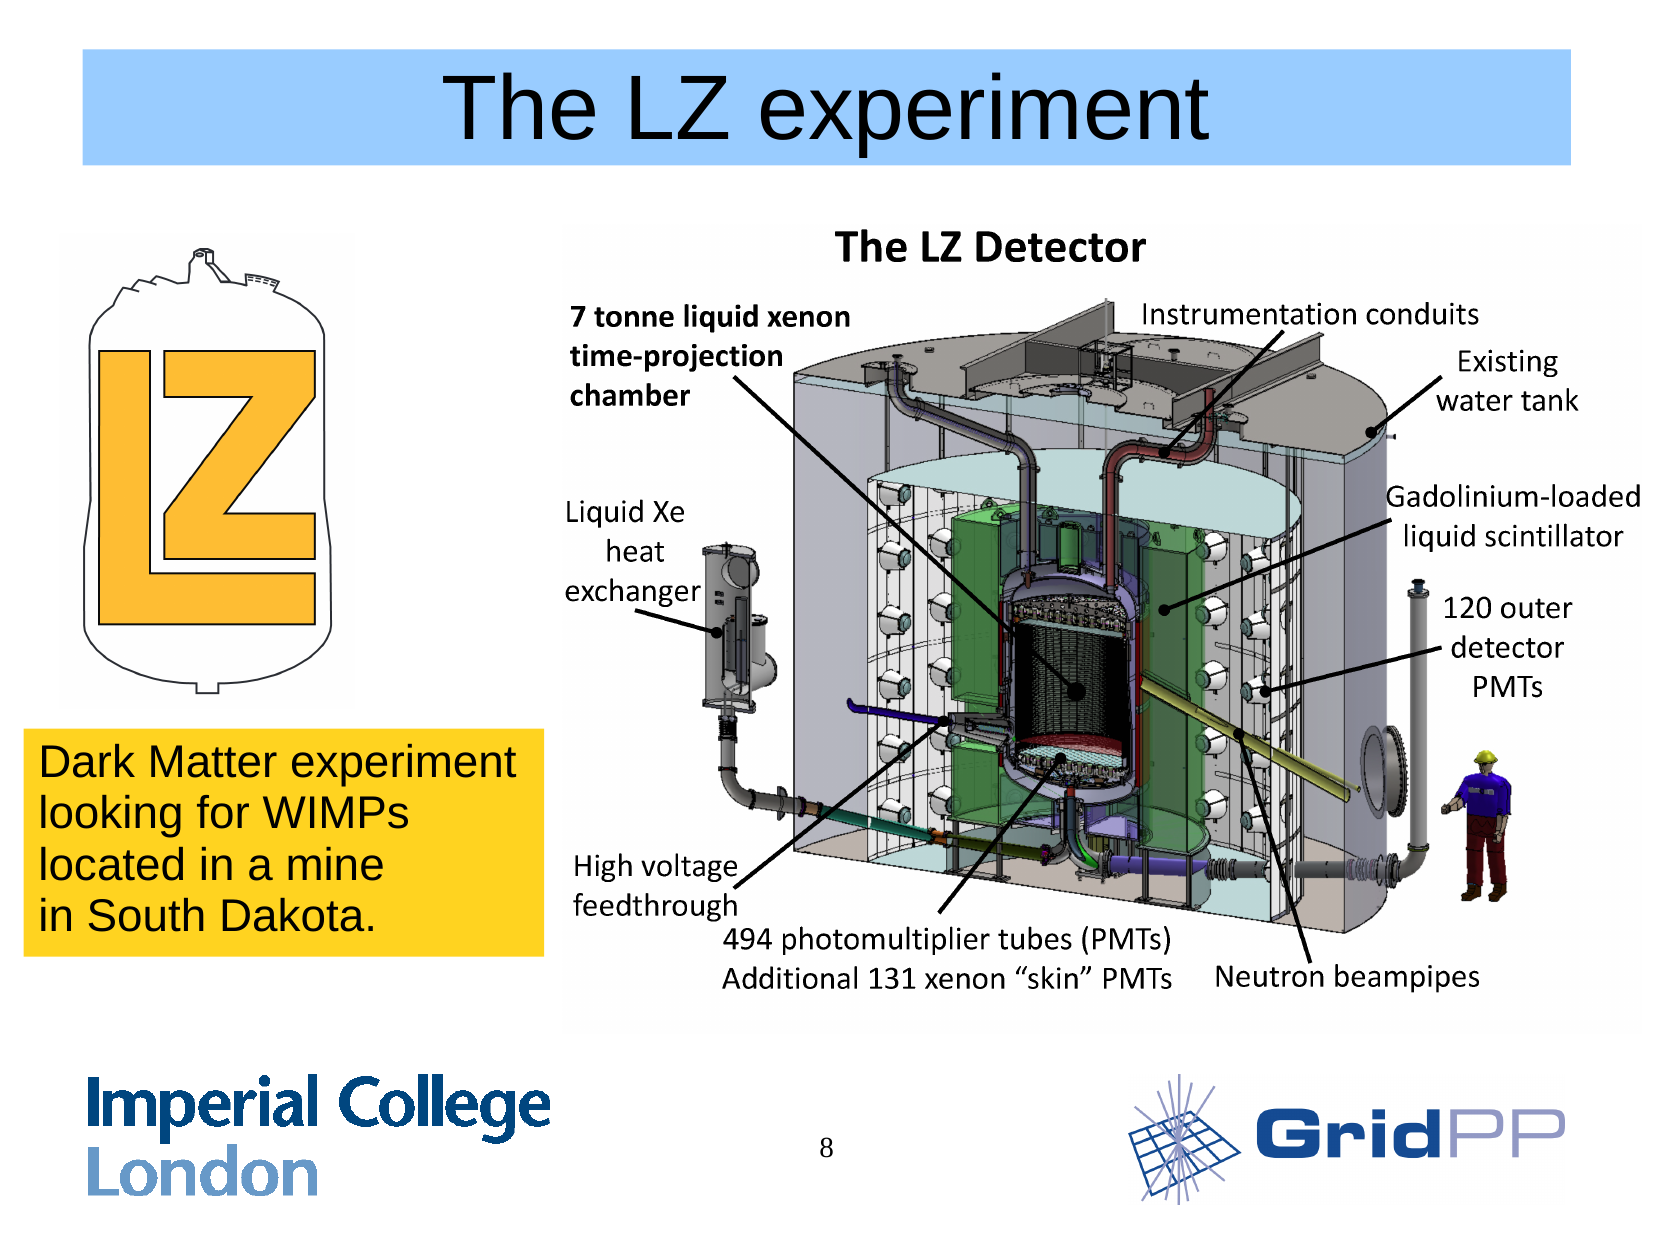

# The LZ experiment
Dark Matter experiment
looking for WIMPs
located in a mine
in South Dakota.
8